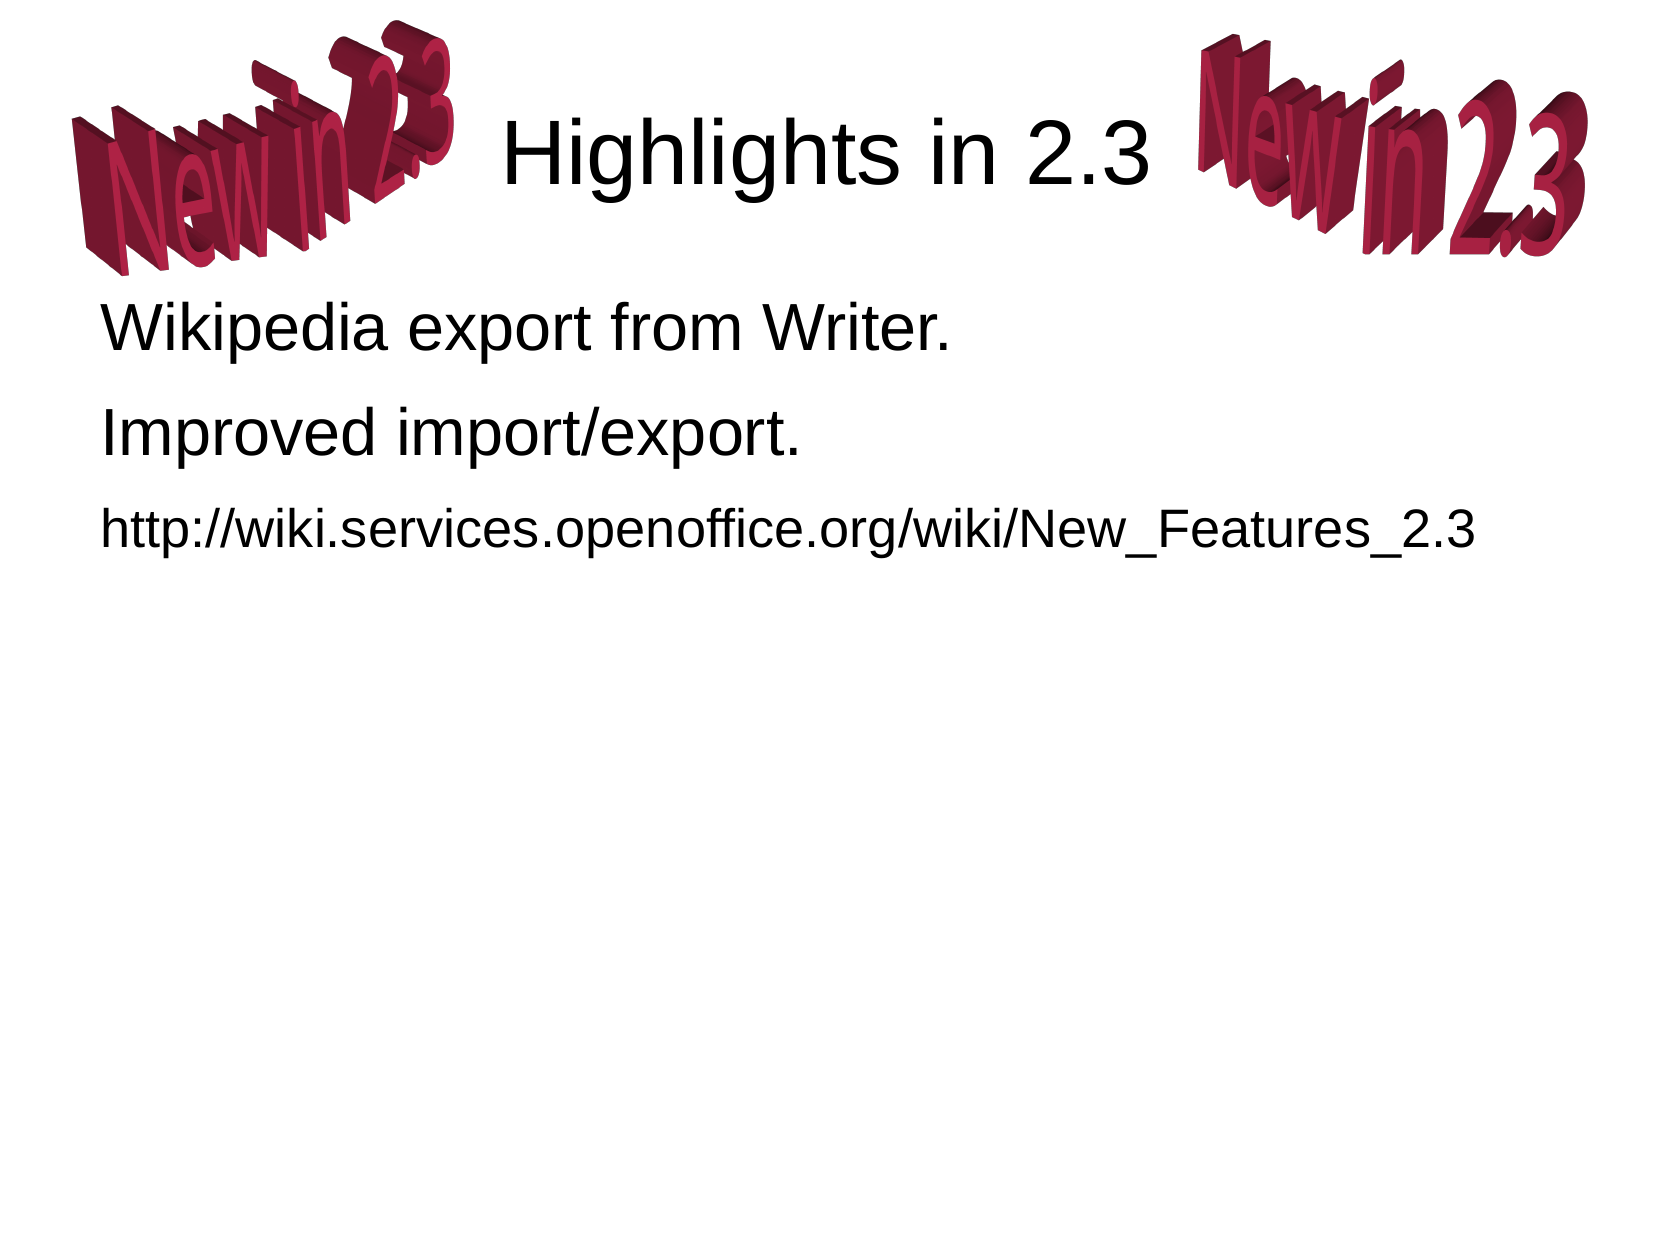

# Highlights in 2.3
New in 2.3
New in 2.3
Wikipedia export from Writer.
Improved import/export.
http://wiki.services.openoffice.org/wiki/New_Features_2.3